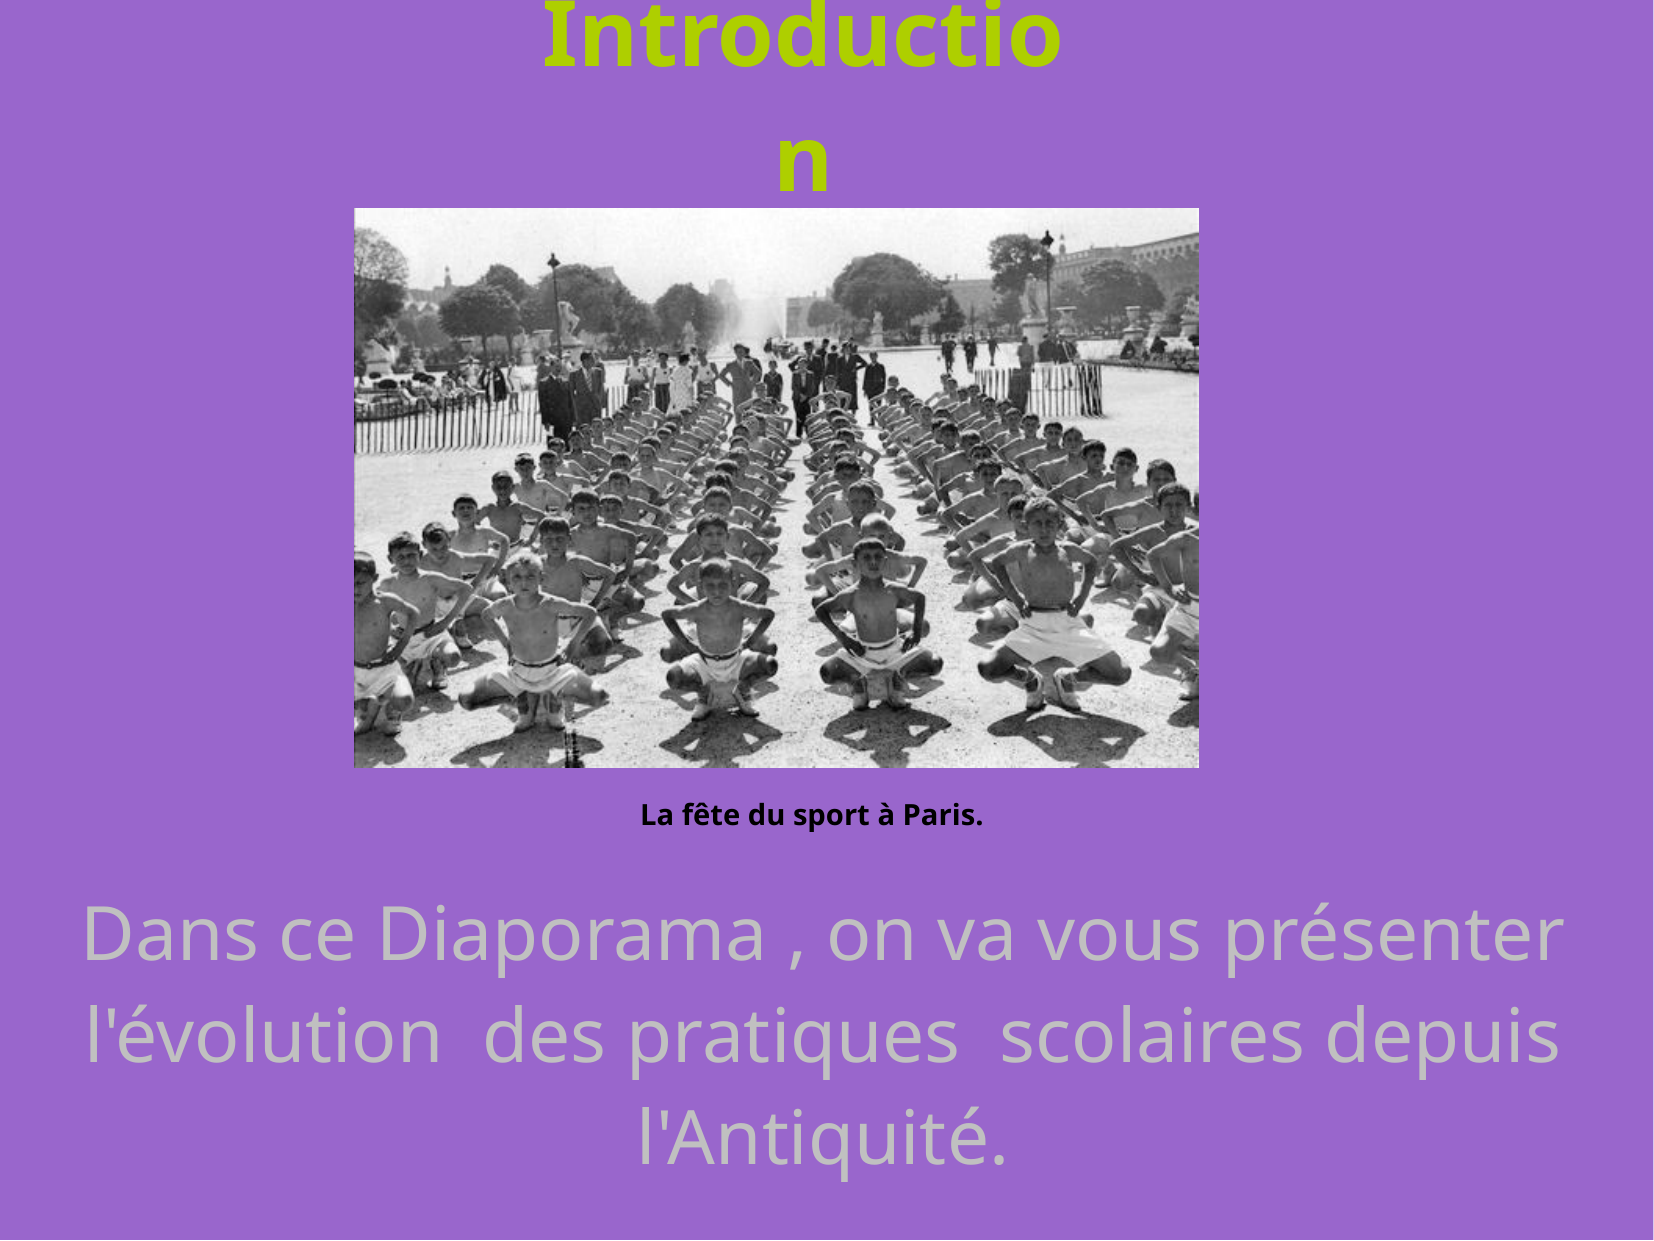

Introduction
La fête du sport à Paris.
Dans ce Diaporama , on va vous présenter l'évolution des pratiques scolaires depuis l'Antiquité.